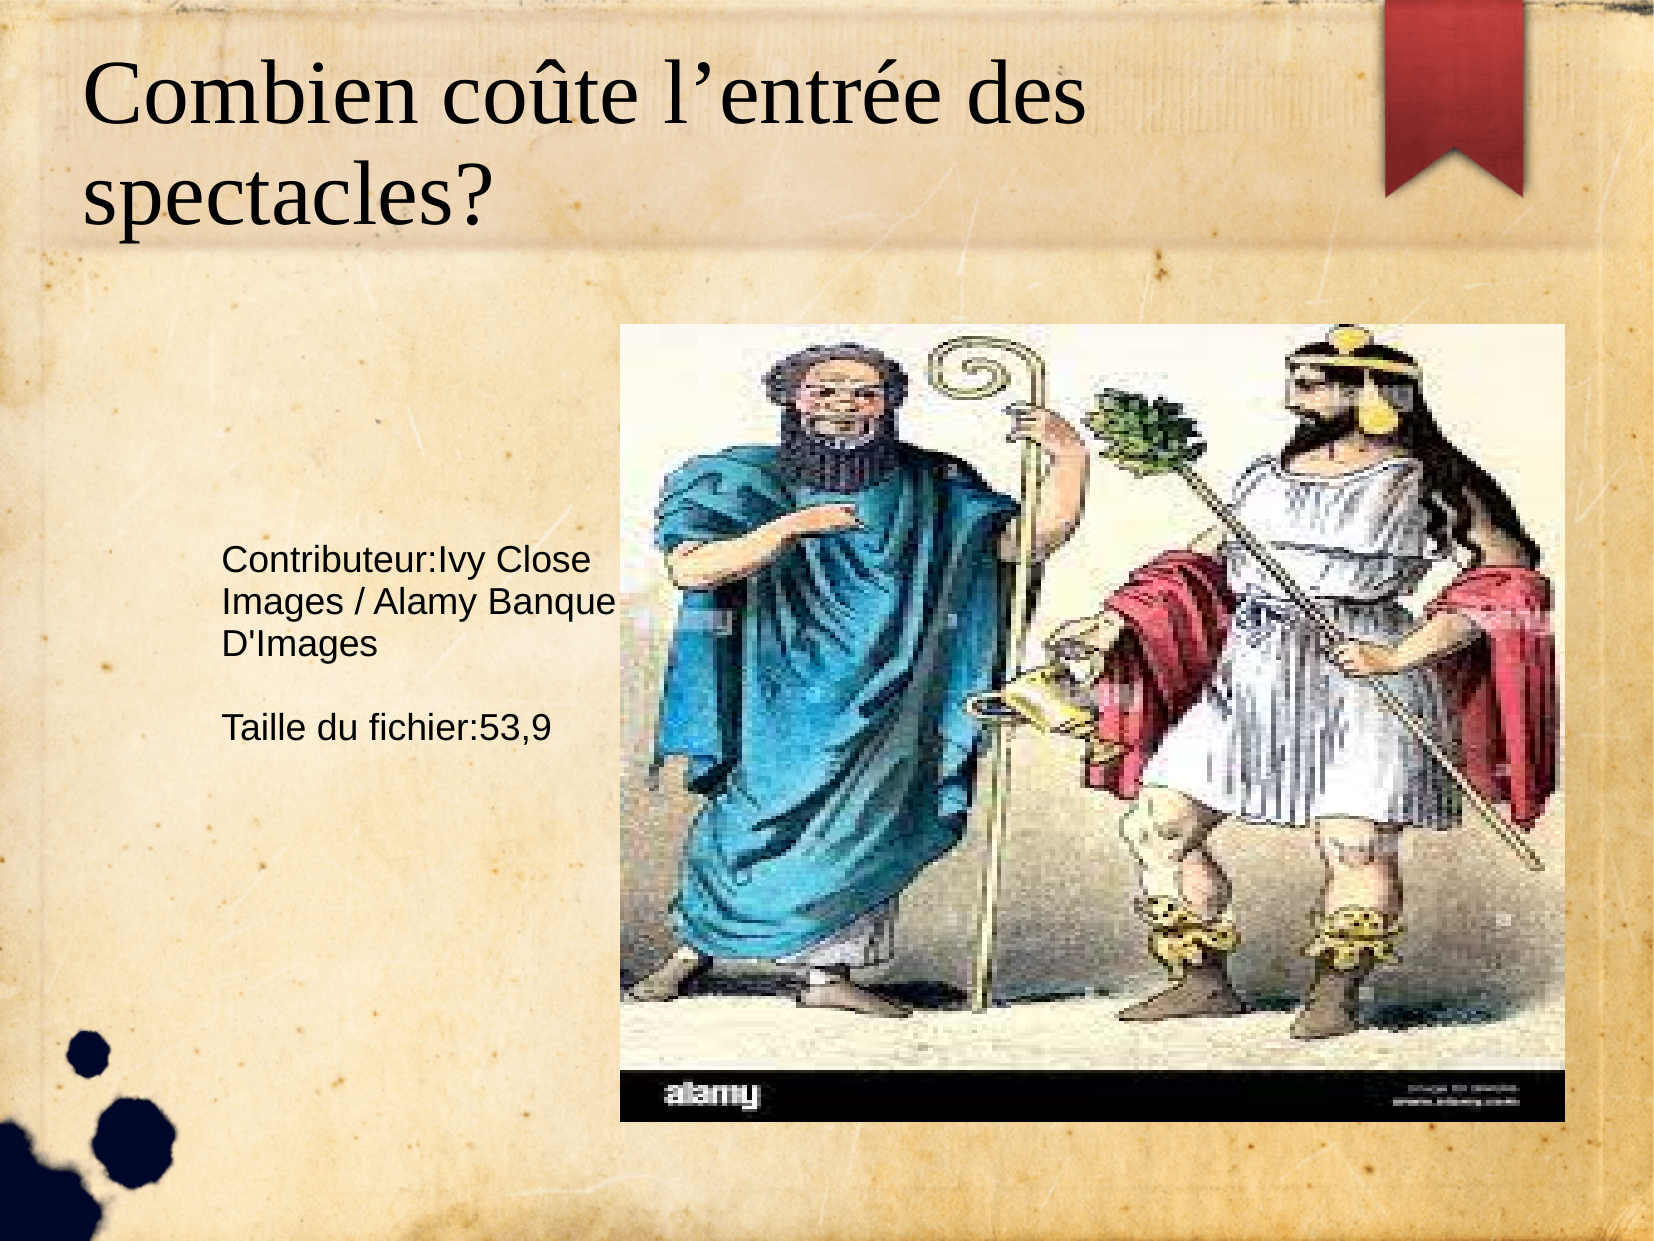

# Combien coûte l’entrée des spectacles?
Contributeur:Ivy Close Images / Alamy Banque D'Images
Taille du fichier:53,9